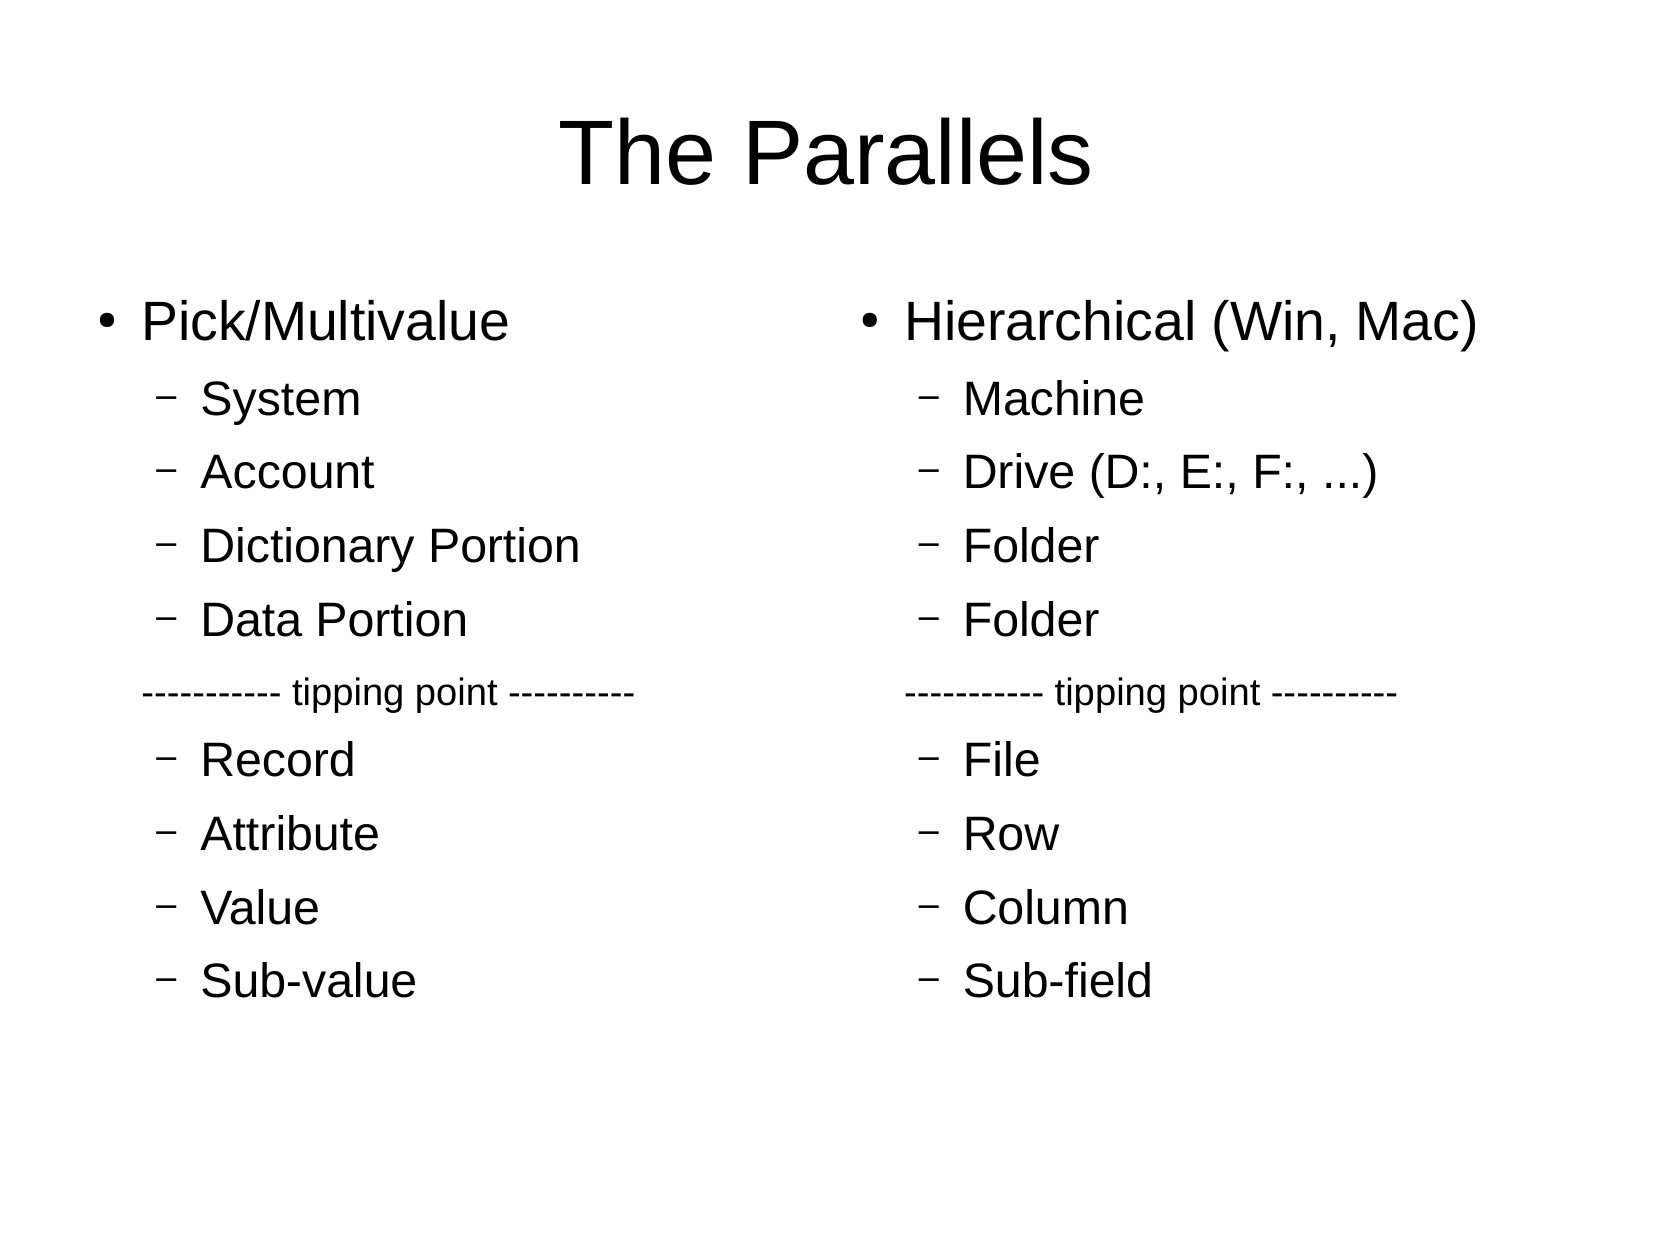

# The Parallels
Pick/Multivalue
System
Account
Dictionary Portion
Data Portion
----------- tipping point ----------
Record
Attribute
Value
Sub-value
Hierarchical (Win, Mac)
Machine
Drive (D:, E:, F:, ...)
Folder
Folder
----------- tipping point ----------
File
Row
Column
Sub-field